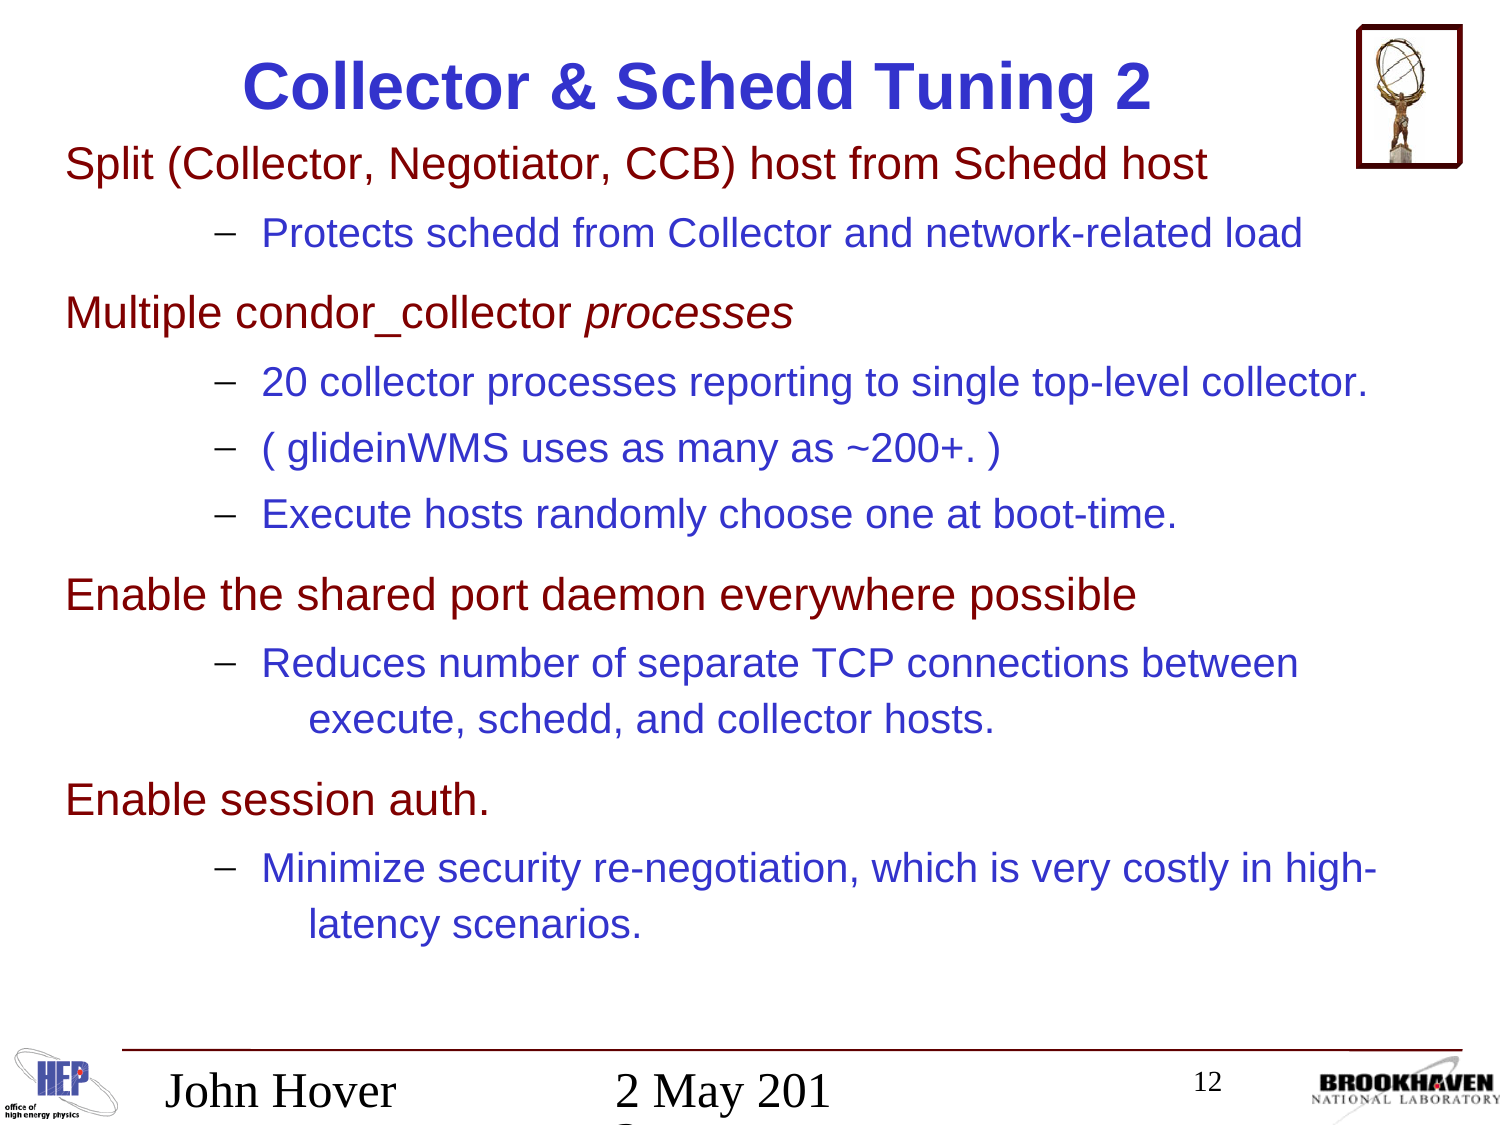

# Collector & Schedd Tuning 2
Split (Collector, Negotiator, CCB) host from Schedd host
Protects schedd from Collector and network-related load
Multiple condor_collector processes
20 collector processes reporting to single top-level collector.
( glideinWMS uses as many as ~200+. )
Execute hosts randomly choose one at boot-time.
Enable the shared port daemon everywhere possible
Reduces number of separate TCP connections between execute, schedd, and collector hosts.
Enable session auth.
Minimize security re-negotiation, which is very costly in high-latency scenarios.
2 May 2013
John Hover